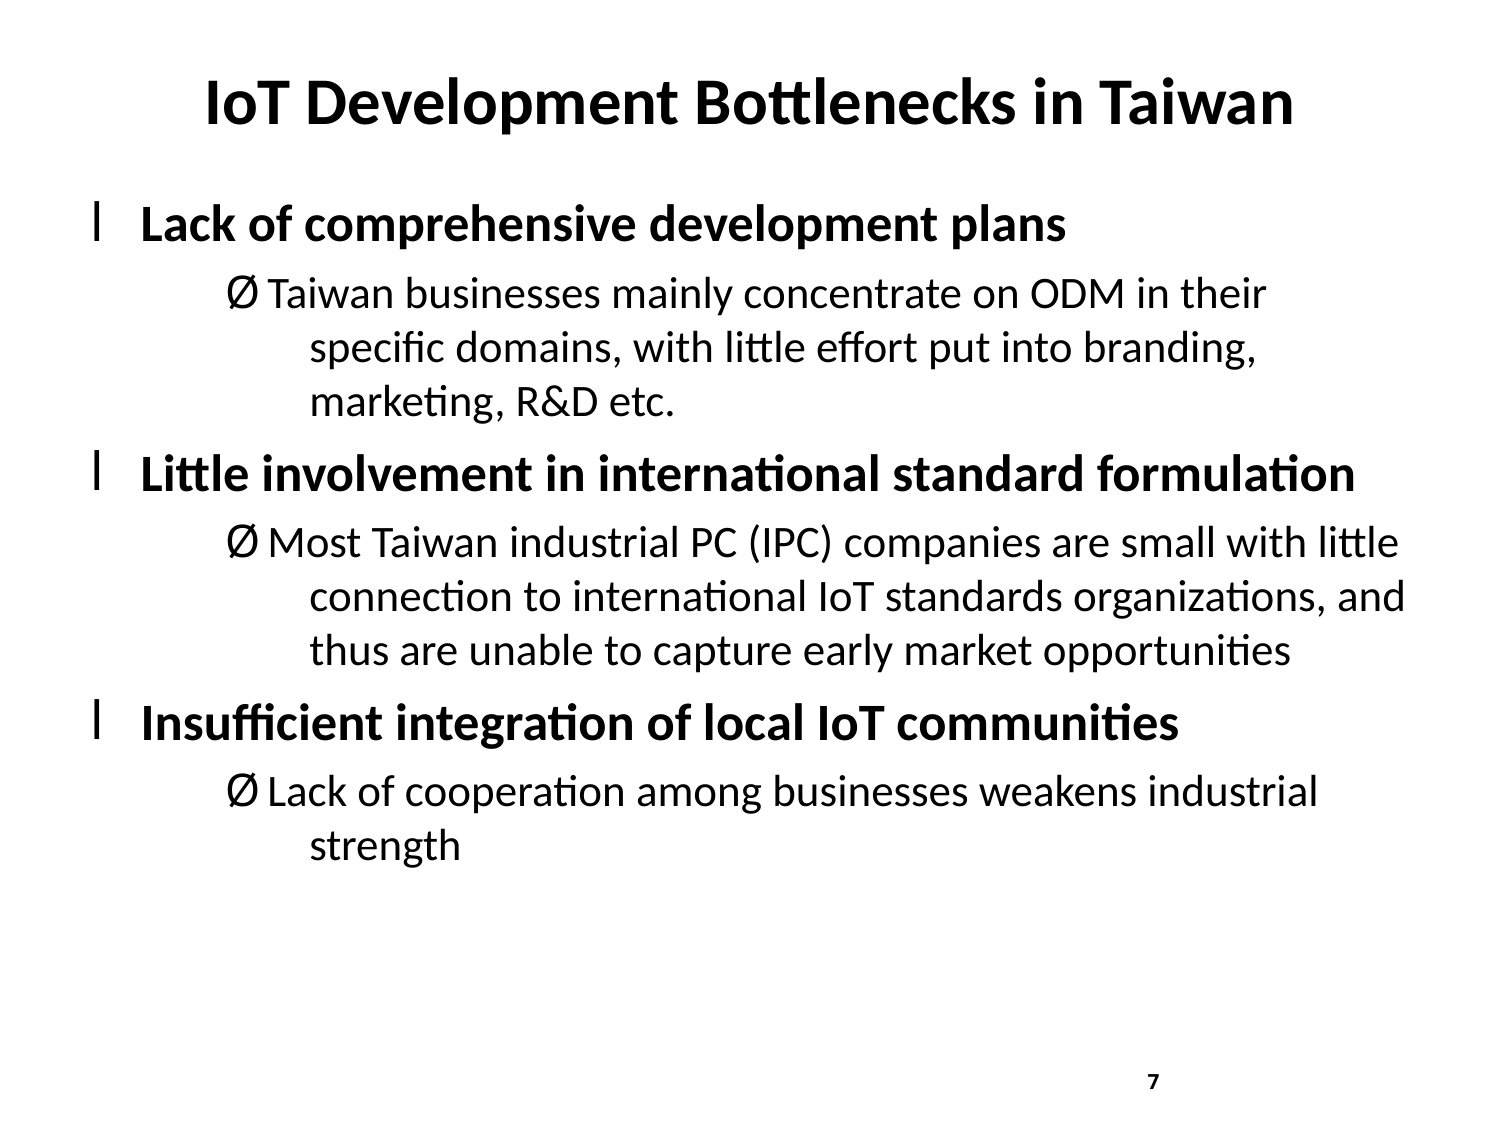

# IoT Development Bottlenecks in Taiwan
Lack of comprehensive development plans
Taiwan businesses mainly concentrate on ODM in their specific domains, with little effort put into branding, marketing, R&D etc.
Little involvement in international standard formulation
Most Taiwan industrial PC (IPC) companies are small with little connection to international IoT standards organizations, and thus are unable to capture early market opportunities
Insufficient integration of local IoT communities
Lack of cooperation among businesses weakens industrial strength
7